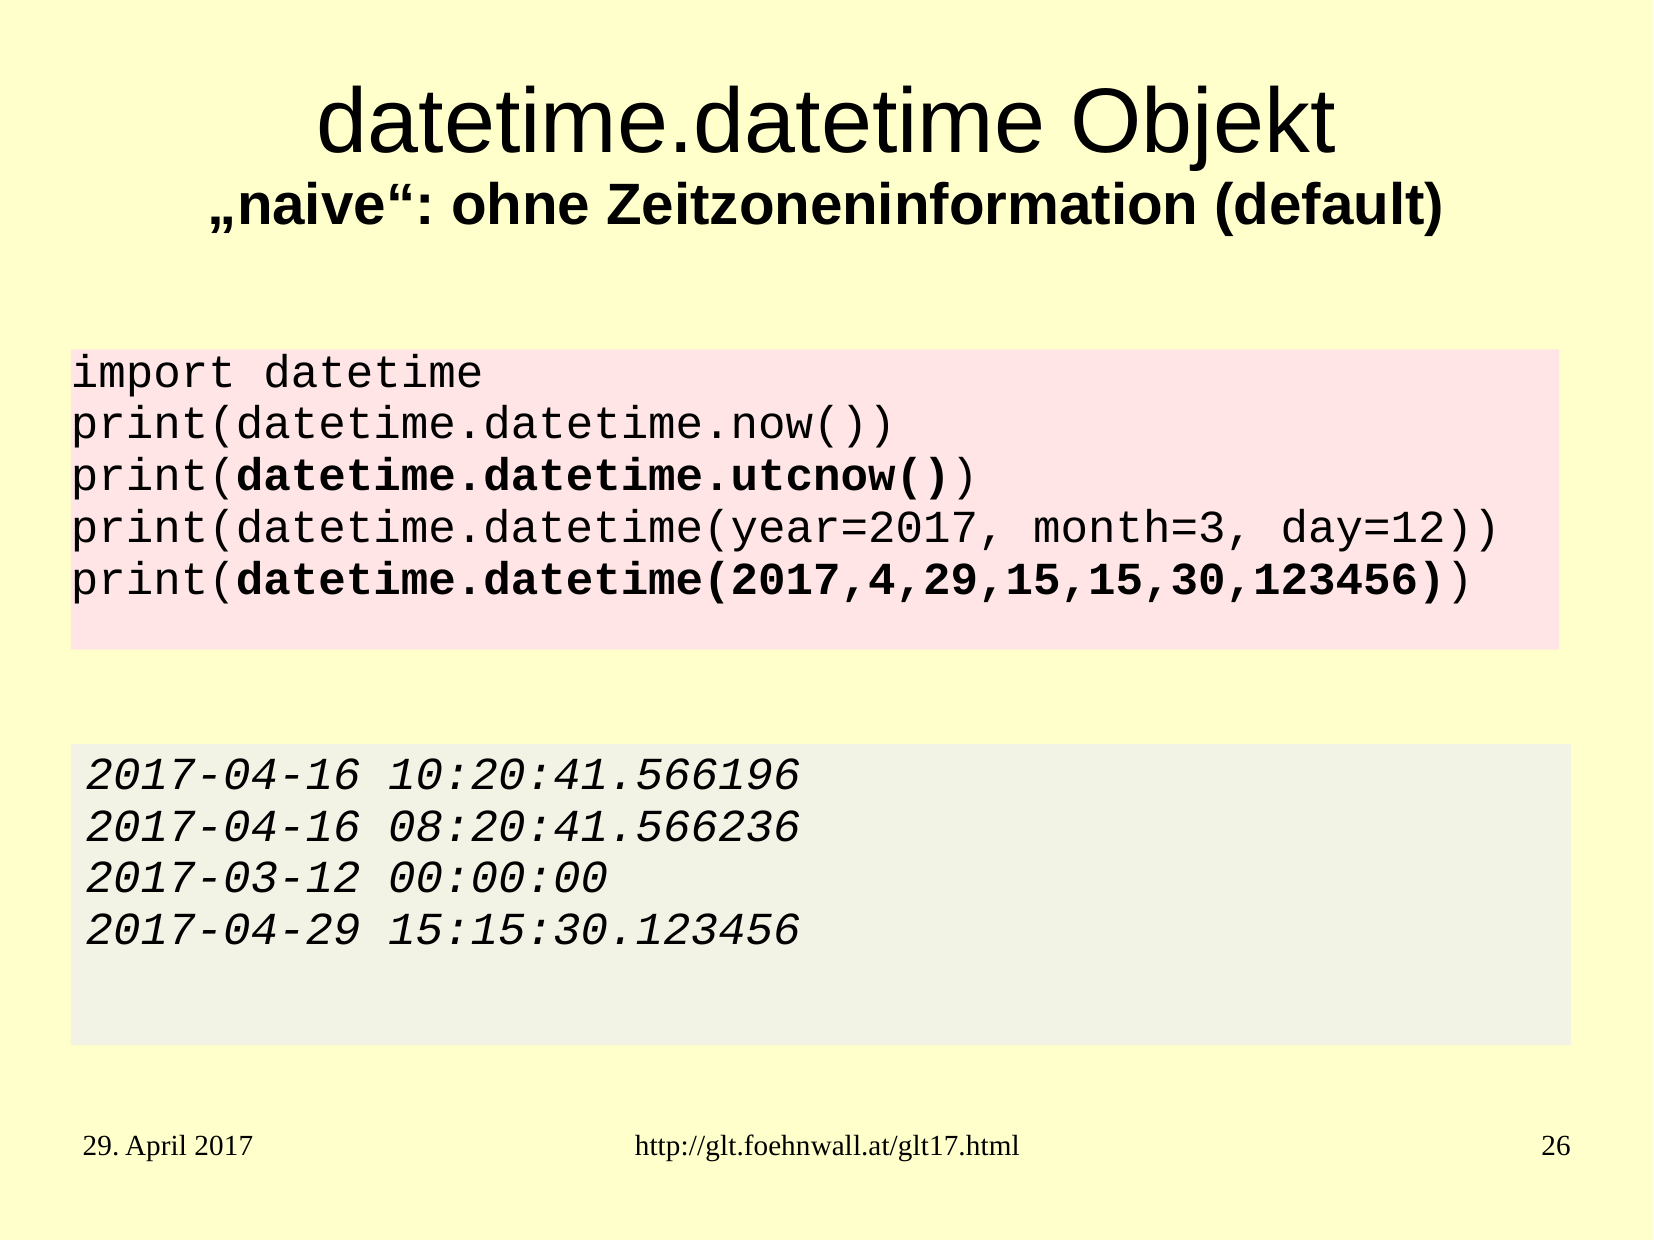

# datetime.datetime Objekt „naive“: ohne Zeitzoneninformation (default)
import datetime
print(datetime.datetime.now())
print(datetime.datetime.utcnow())
print(datetime.datetime(year=2017, month=3, day=12))
print(datetime.datetime(2017,4,29,15,15,30,123456))
2017-04-16 10:20:41.566196
2017-04-16 08:20:41.566236
2017-03-12 00:00:00
2017-04-29 15:15:30.123456
29. April 2017
http://glt.foehnwall.at/glt17.html
26